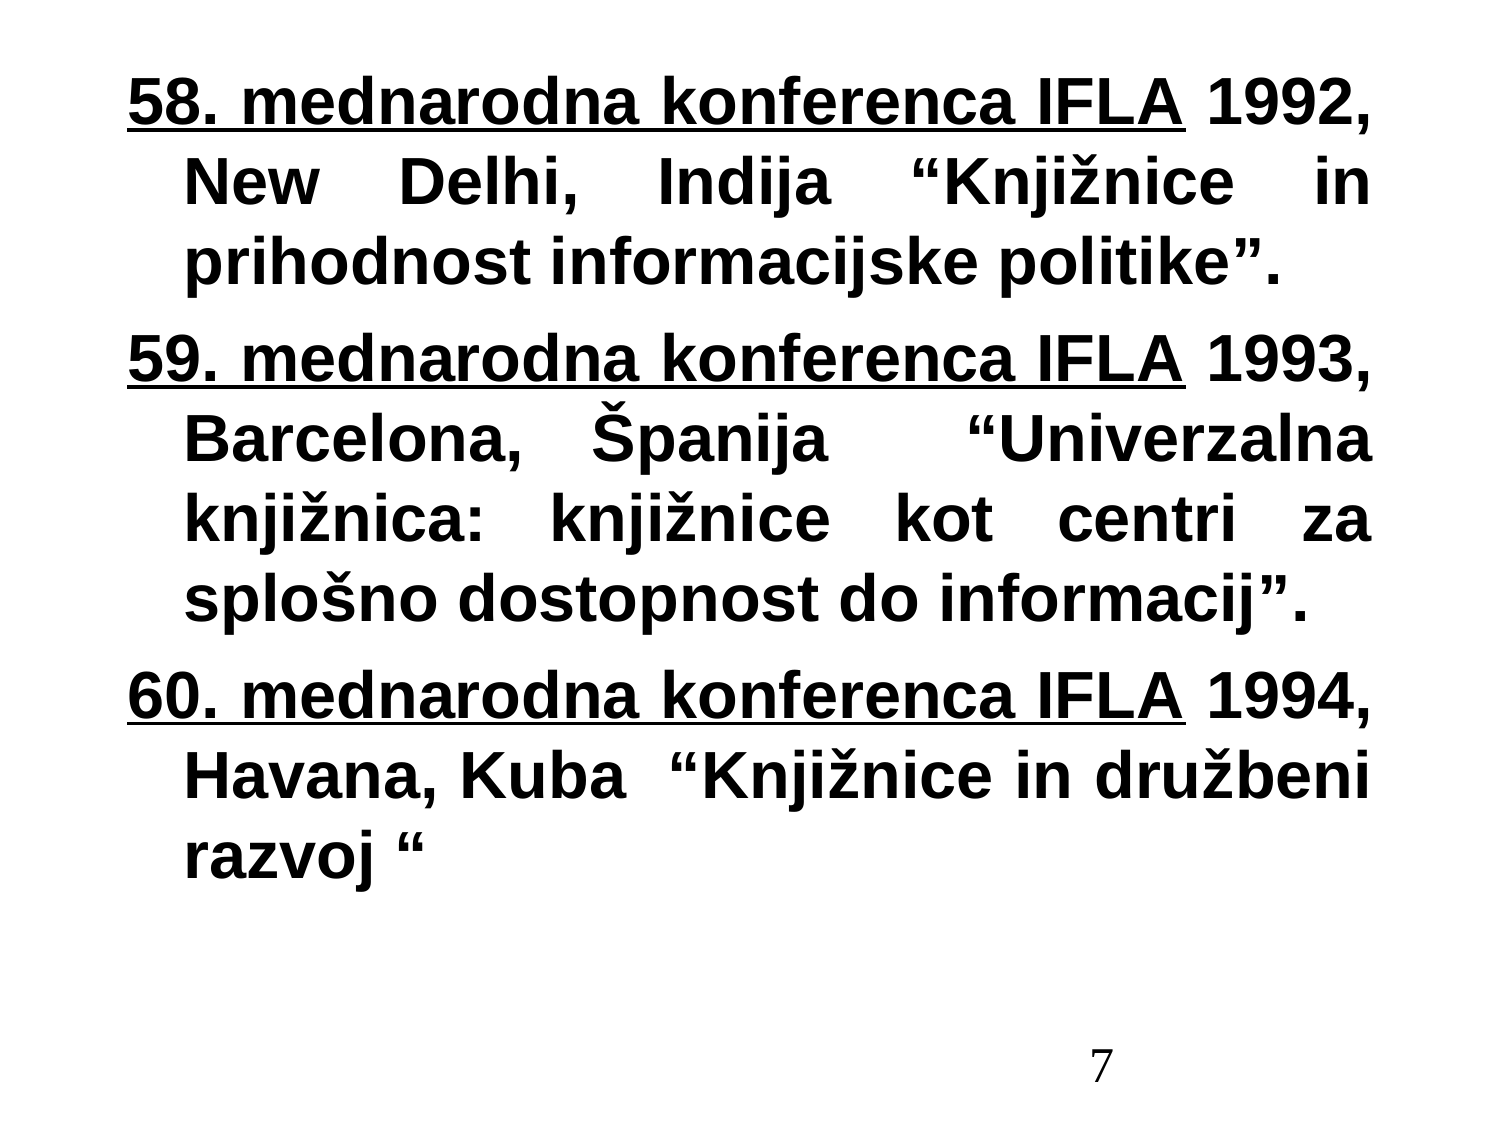

# 58. mednarodna konferenca IFLA 1992, New Delhi, Indija “Knjižnice in prihodnost informacijske politike”.
59. mednarodna konferenca IFLA 1993, Barcelona, Španija “Univerzalna knjižnica: knjižnice kot centri za splošno dostopnost do informacij”.
60. mednarodna konferenca IFLA 1994, Havana, Kuba “Knjižnice in družbeni razvoj “
7